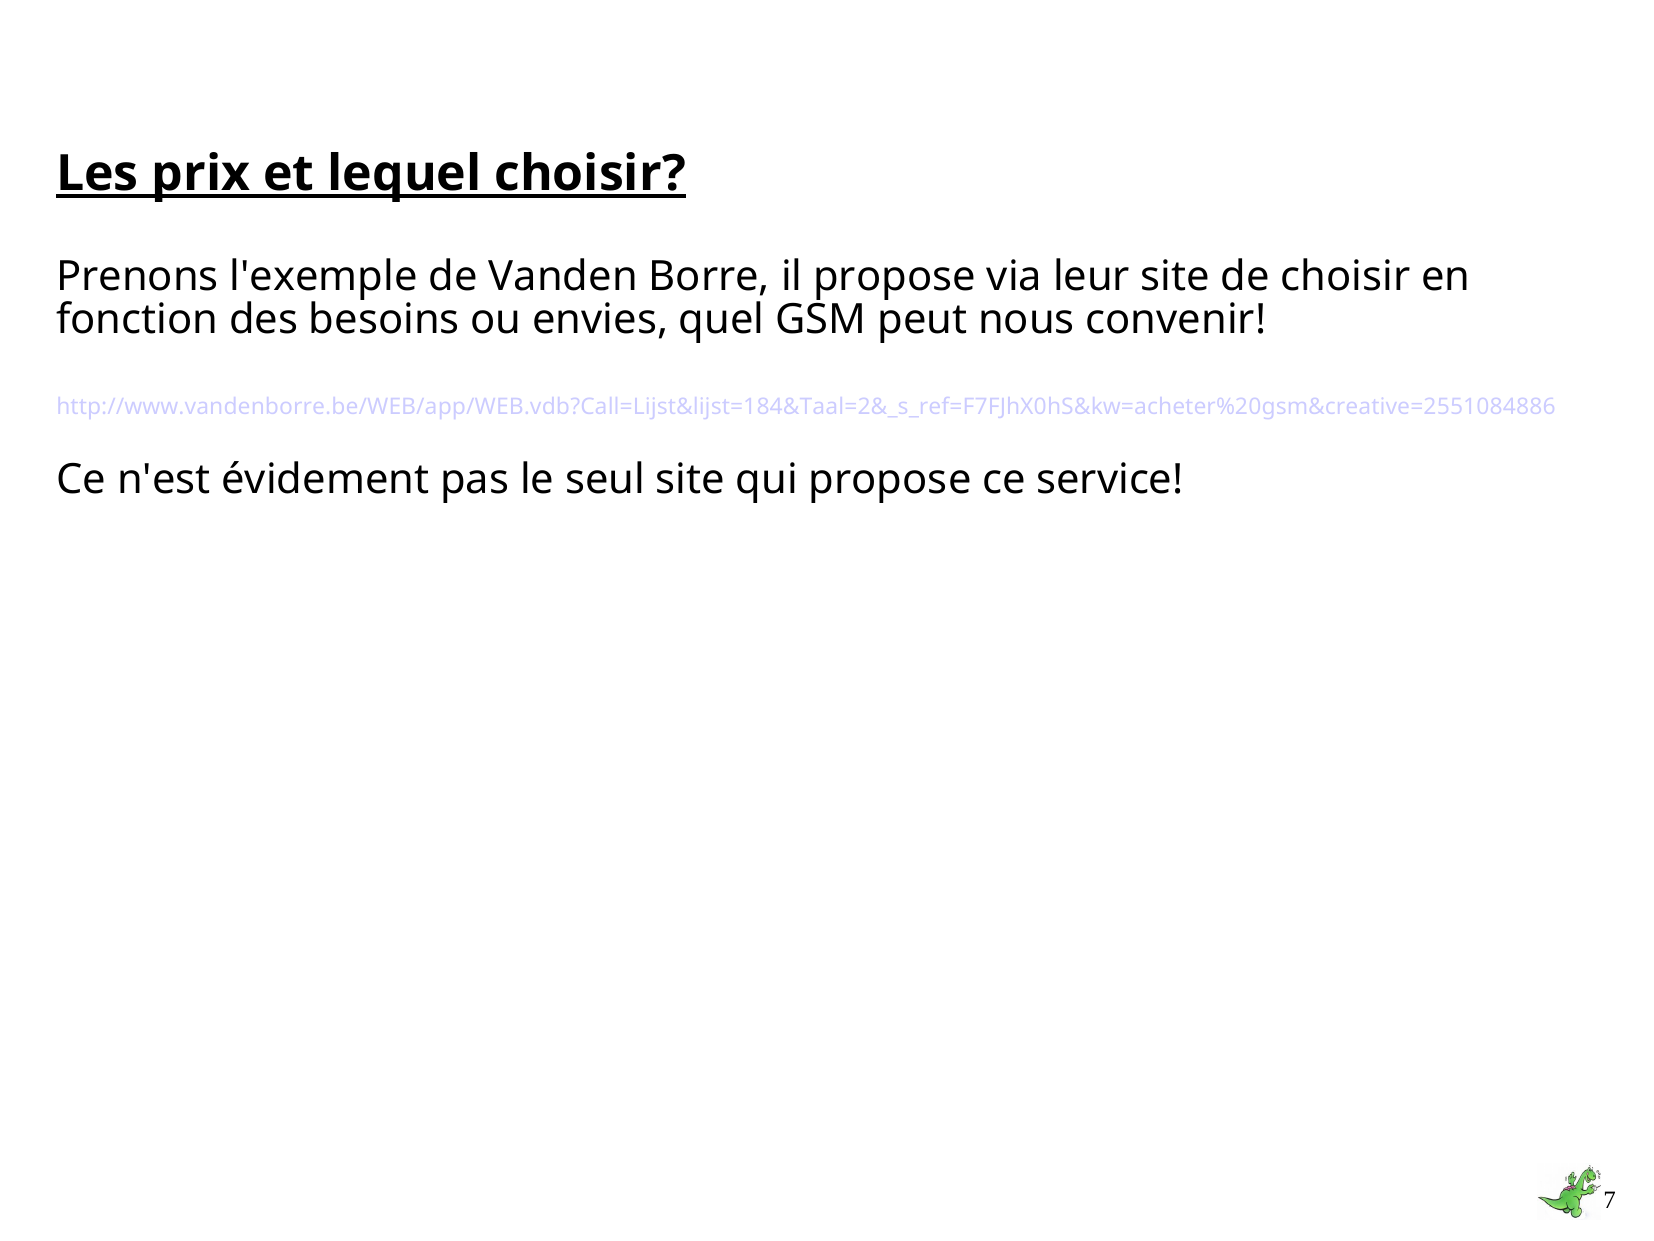

Les prix et lequel choisir?
Prenons l'exemple de Vanden Borre, il propose via leur site de choisir en
fonction des besoins ou envies, quel GSM peut nous convenir!
http://www.vandenborre.be/WEB/app/WEB.vdb?Call=Lijst&lijst=184&Taal=2&_s_ref=F7FJhX0hS&kw=acheter%20gsm&creative=2551084886
Ce n'est évidement pas le seul site qui propose ce service!
7